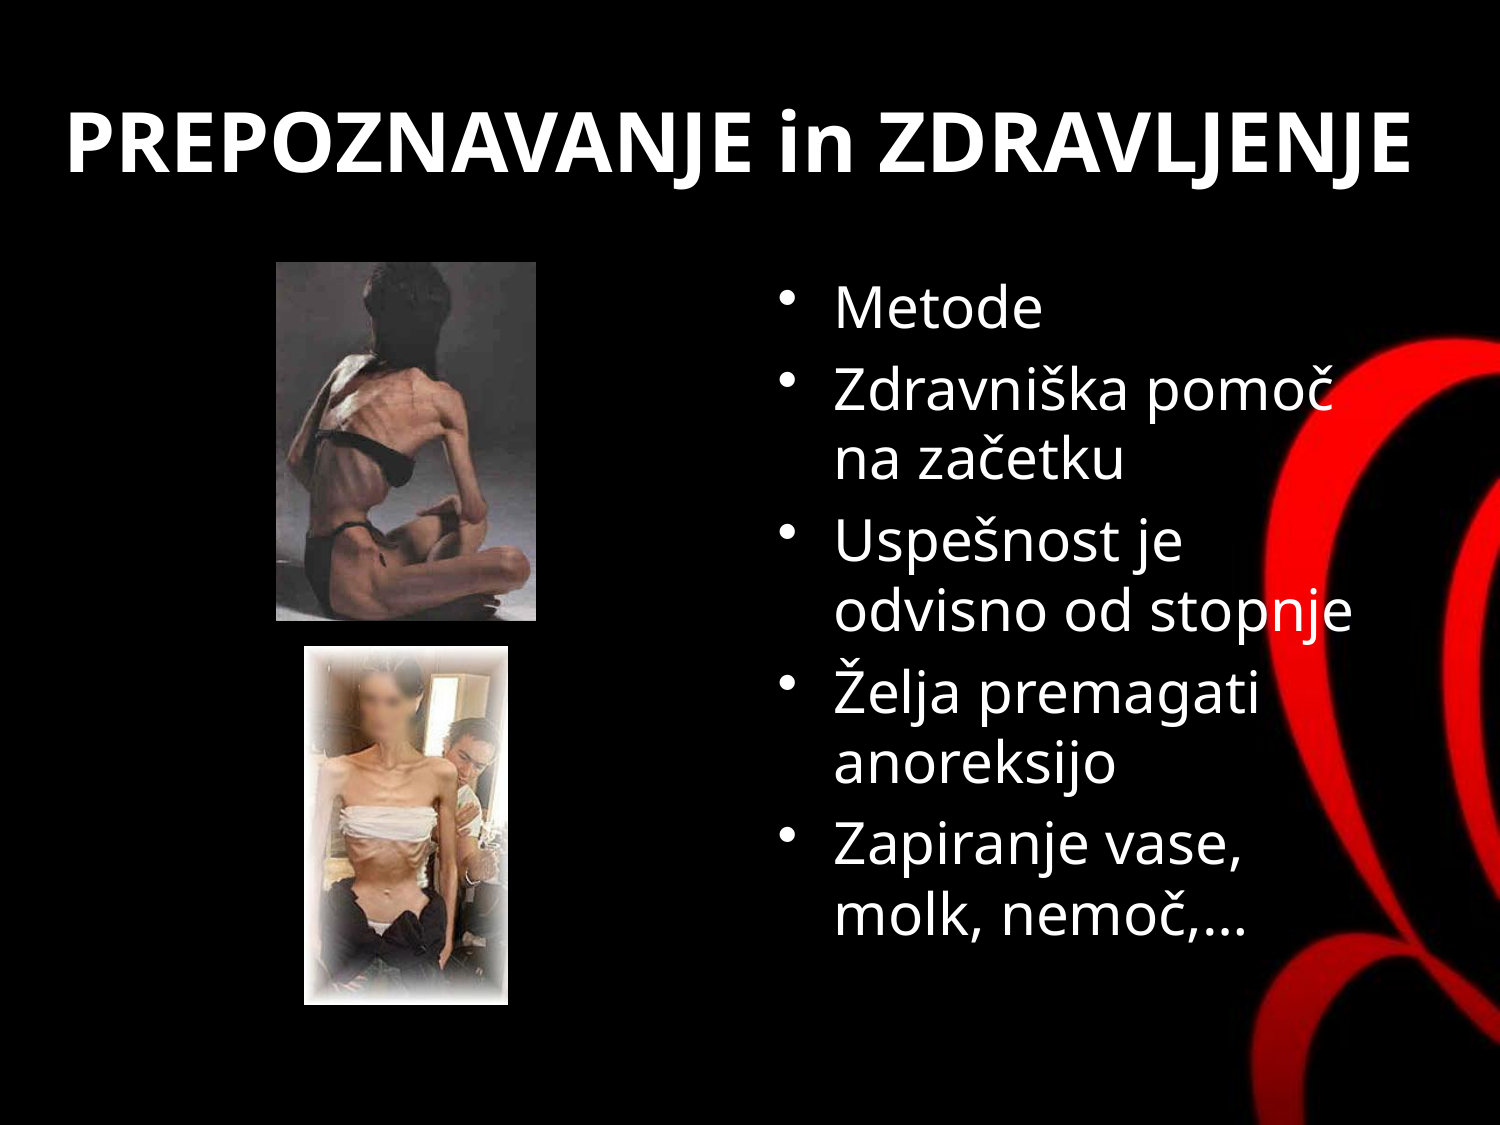

# PREPOZNAVANJE in ZDRAVLJENJE
Metode
Zdravniška pomoč na začetku
Uspešnost je odvisno od stopnje
Želja premagati anoreksijo
Zapiranje vase, molk, nemoč,…